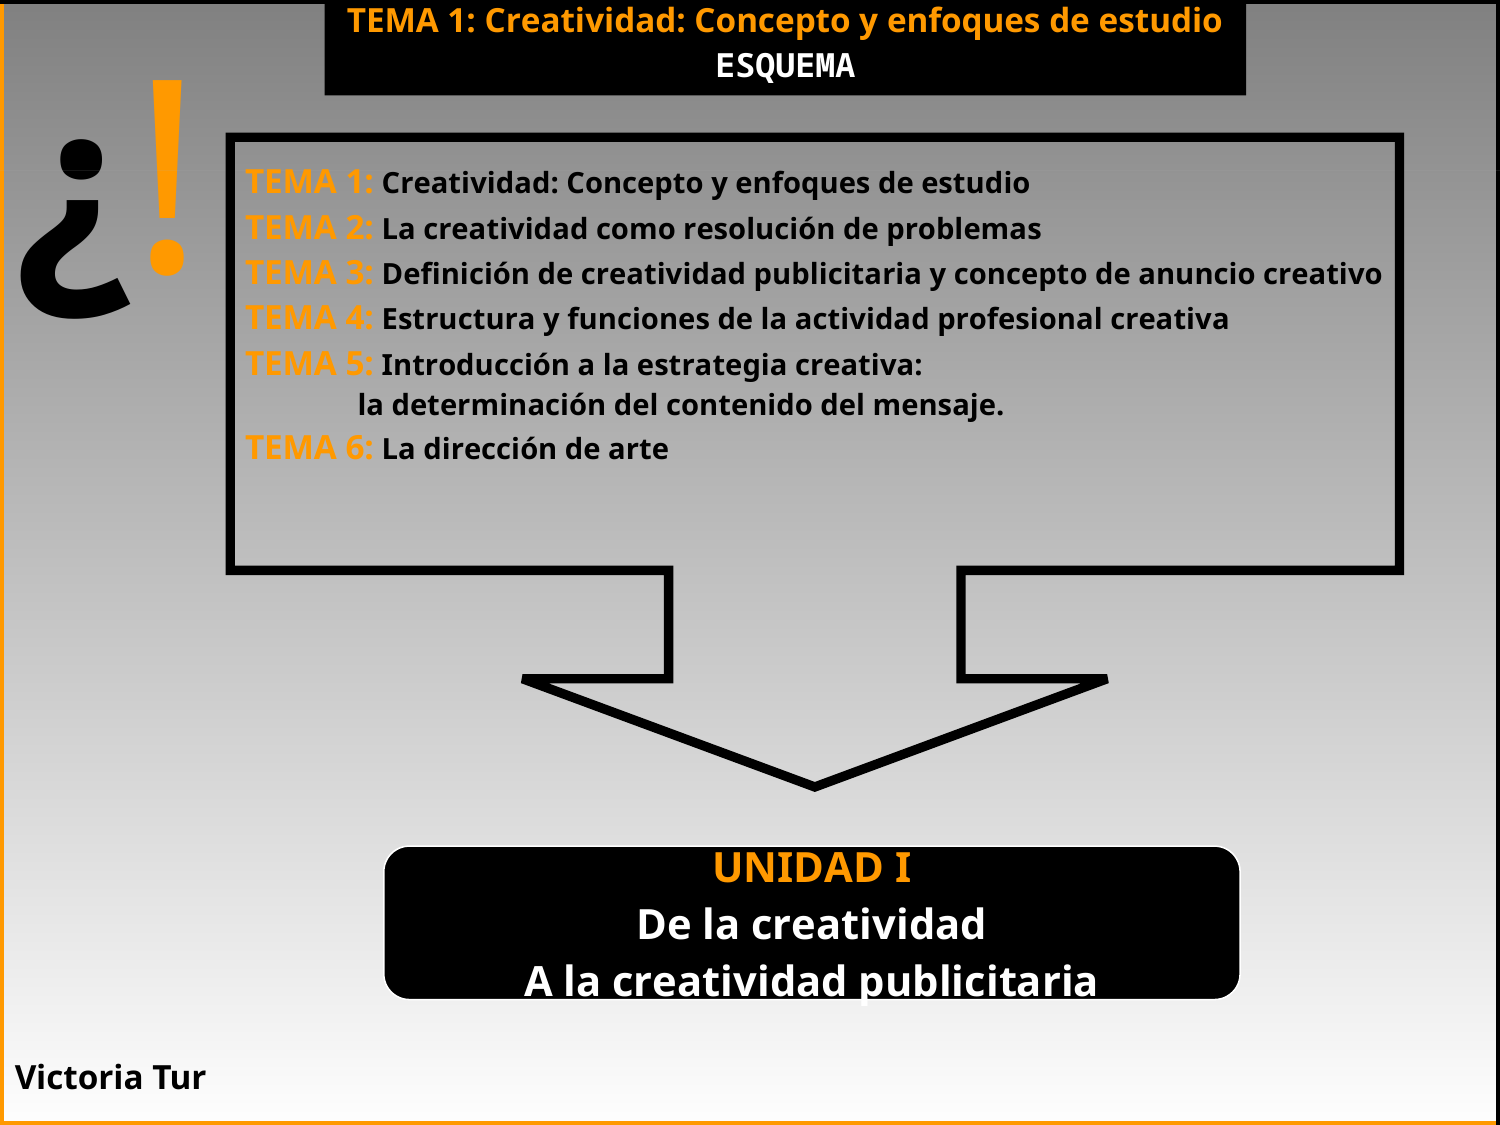

TEMA 1: Creatividad: Concepto y enfoques de estudio
TEMA 2: La creatividad como resolución de problemas
TEMA 3: Definición de creatividad publicitaria y concepto de anuncio creativo
TEMA 4: Estructura y funciones de la actividad profesional creativa
TEMA 5: Introducción a la estrategia creativa:
 la determinación del contenido del mensaje.
TEMA 6: La dirección de arte
UNIDAD I
De la creatividad
A la creatividad publicitaria